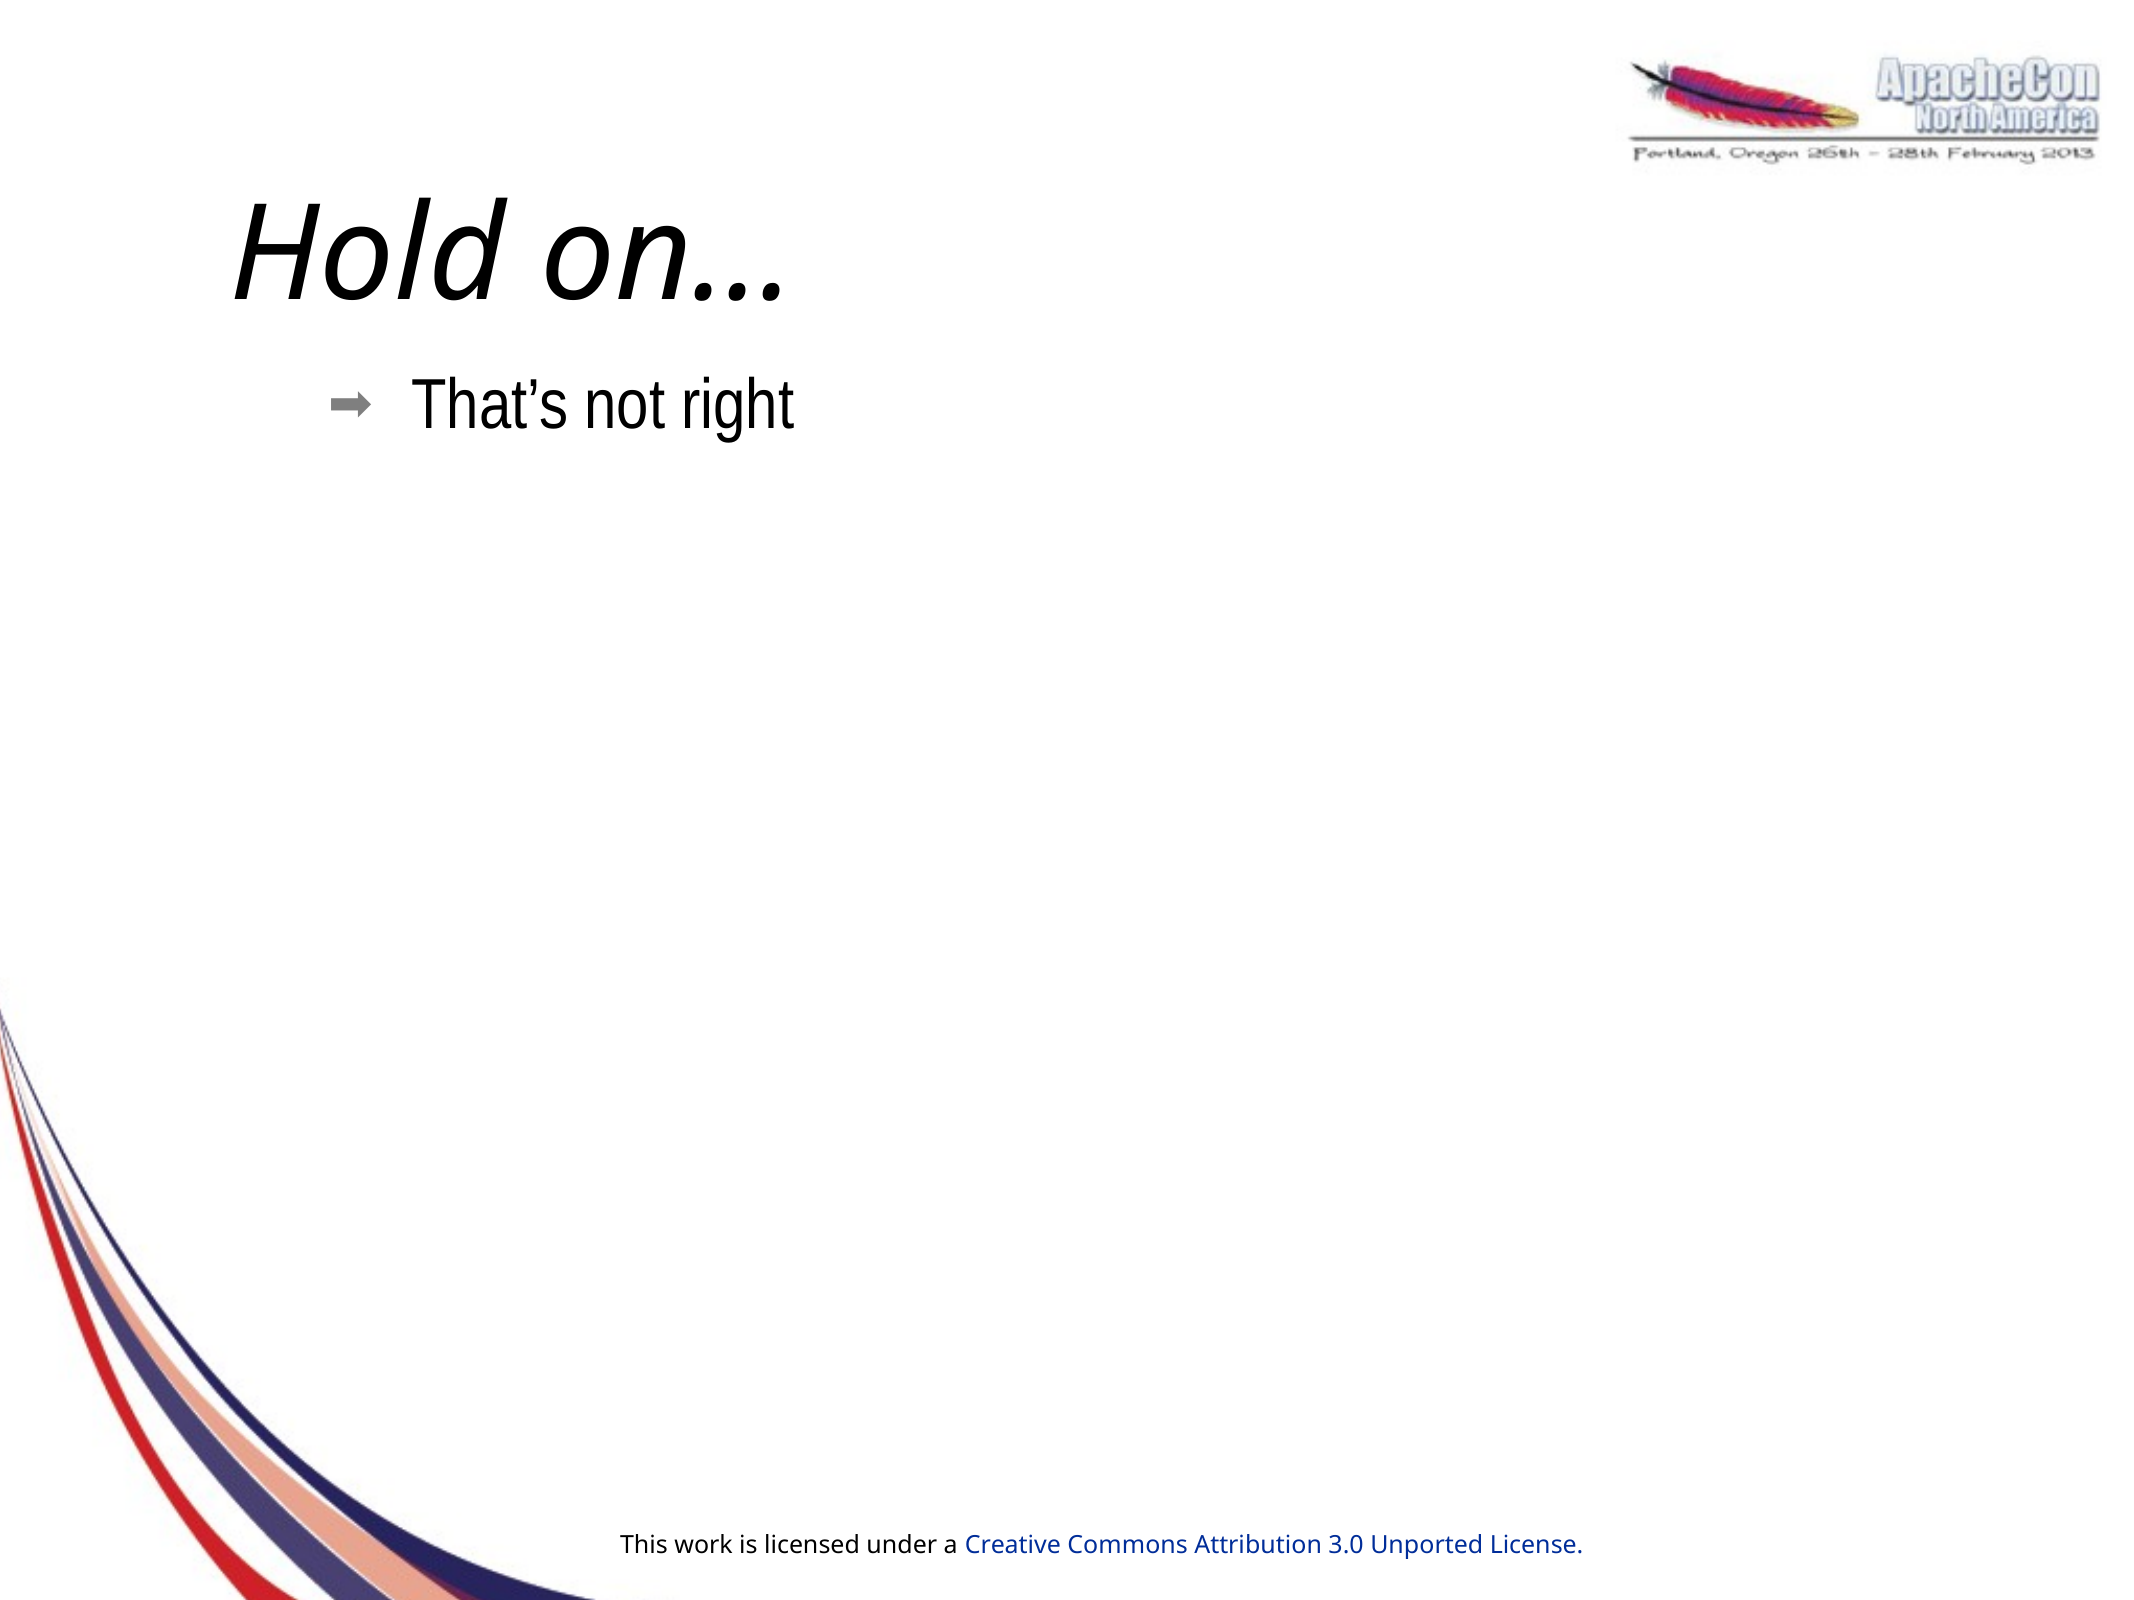

# Hold on...
That’s not right
This work is licensed under a Creative Commons Attribution 3.0 Unported License.